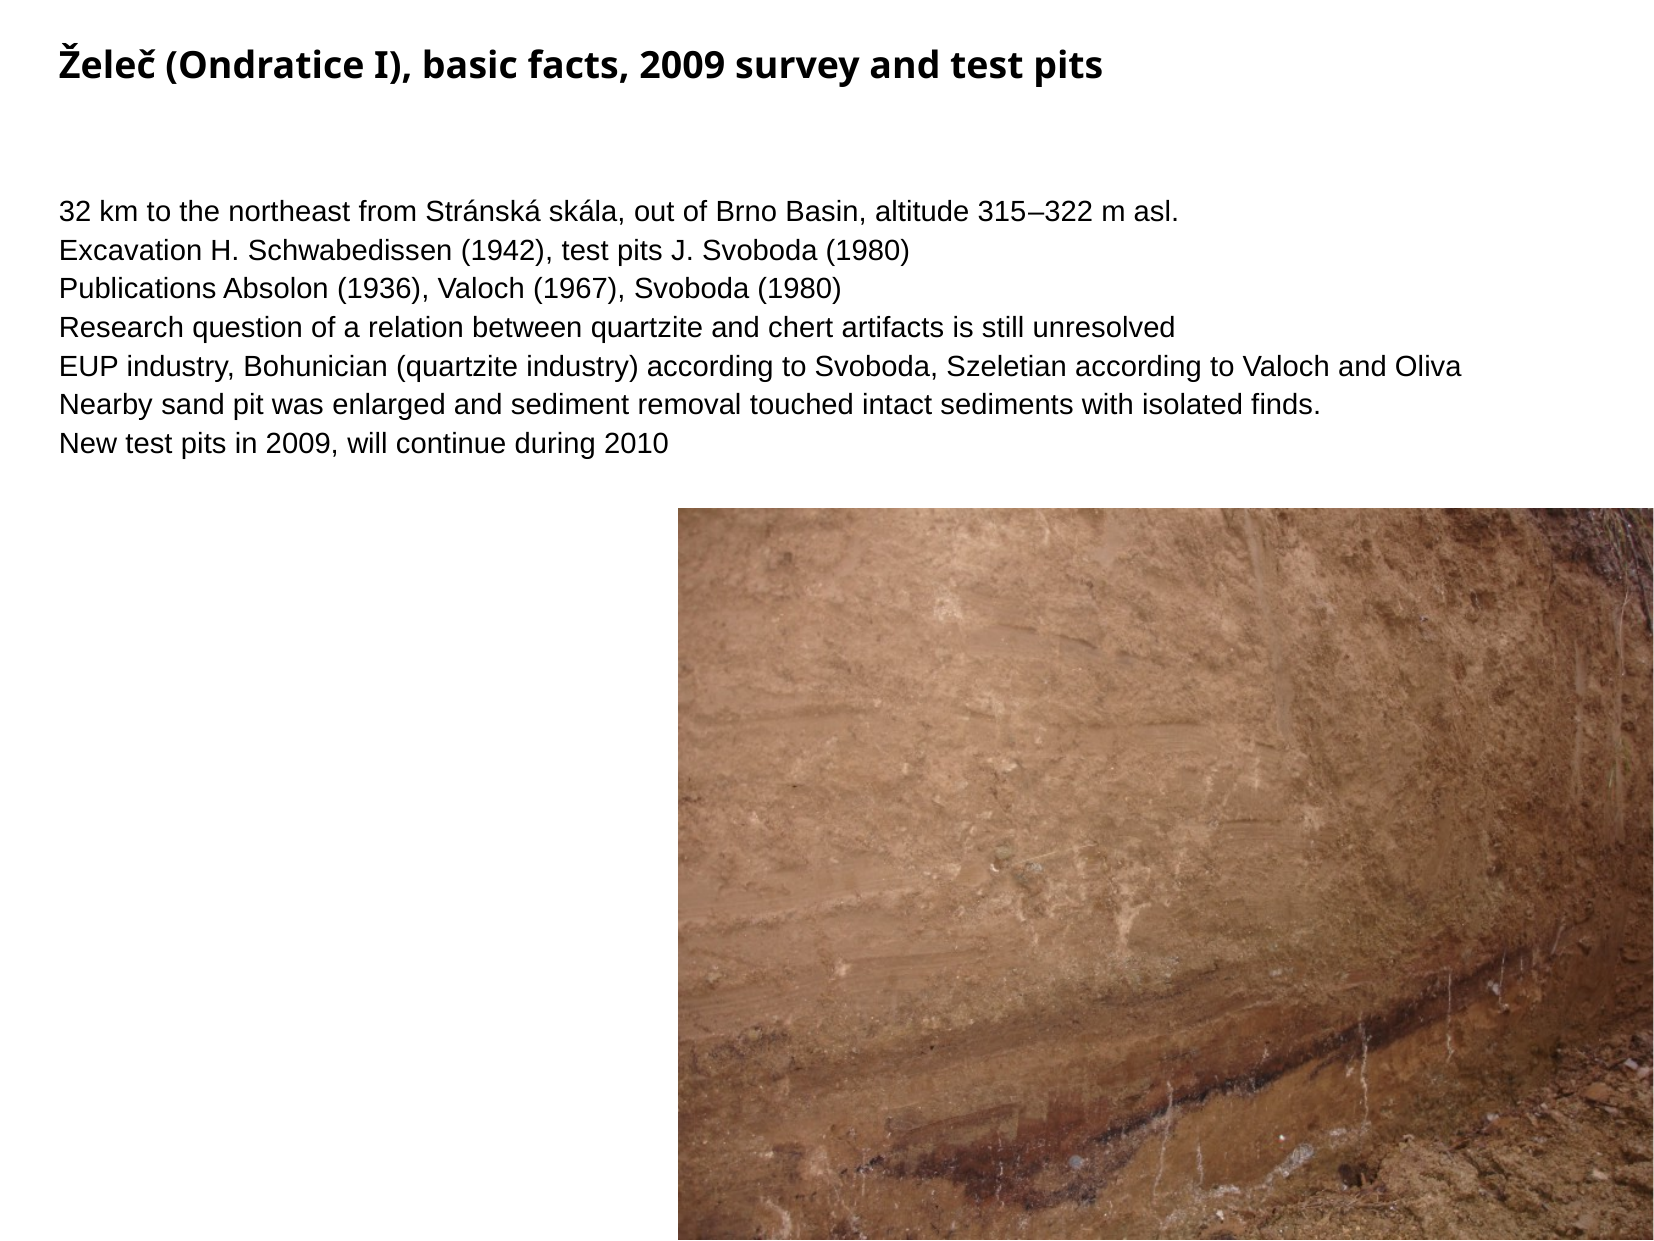

# Želeč (Ondratice I), basic facts, 2009 survey and test pits
32 km to the northeast from Stránská skála, out of Brno Basin, altitude 315–322 m asl.
Excavation H. Schwabedissen (1942), test pits J. Svoboda (1980)
Publications Absolon (1936), Valoch (1967), Svoboda (1980)
Research question of a relation between quartzite and chert artifacts is still unresolved
EUP industry, Bohunician (quartzite industry) according to Svoboda, Szeletian according to Valoch and Oliva
Nearby sand pit was enlarged and sediment removal touched intact sediments with isolated finds.
New test pits in 2009, will continue during 2010